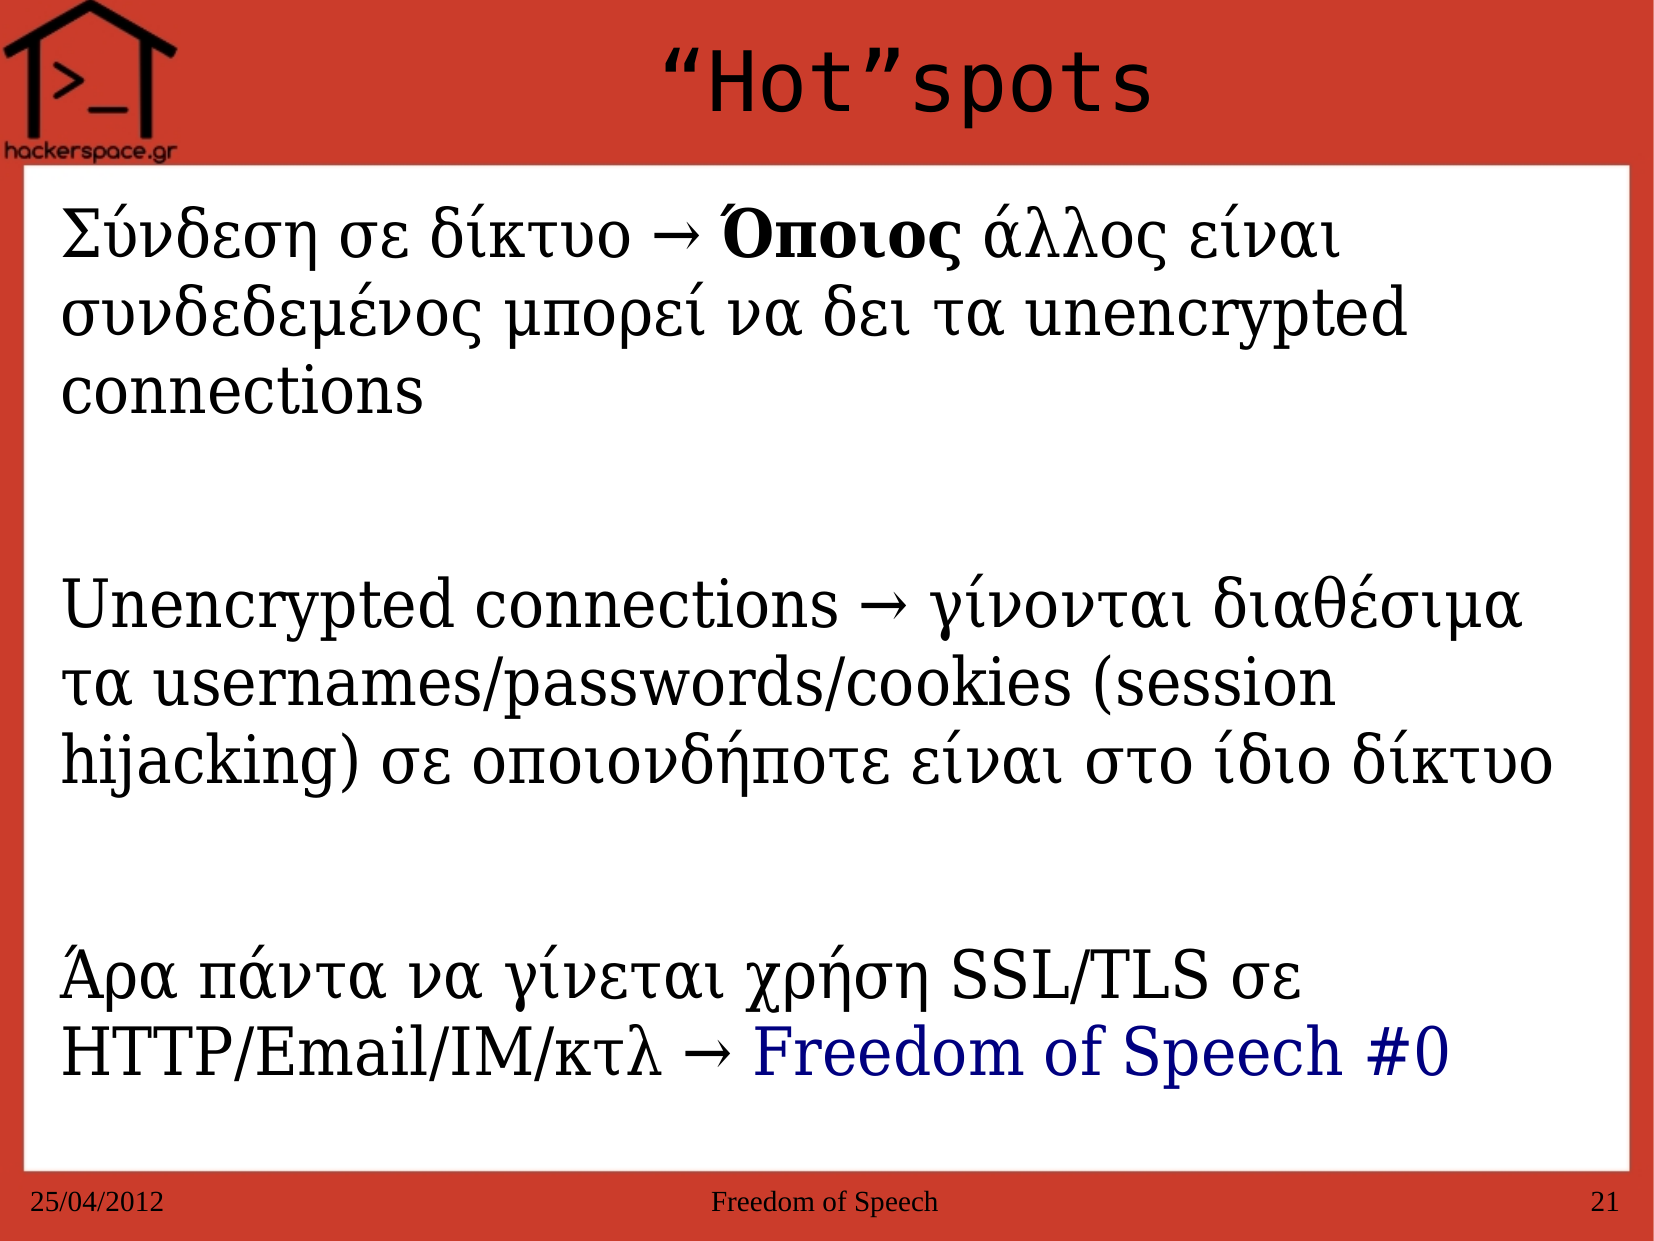

# “Hot”spots
Σύνδεση σε δίκτυο → Όποιος άλλος είναι συνδεδεμένος μπορεί να δει τα unencrypted connections
Unencrypted connections → γίνονται διαθέσιμα τα usernames/passwords/cookies (session hijacking) σε οποιονδήποτε είναι στο ίδιο δίκτυο
Άρα πάντα να γίνεται χρήση SSL/TLS σε HTTP/Email/IM/κτλ → Freedom of Speech #0
25/04/2012
Freedom of Speech
21